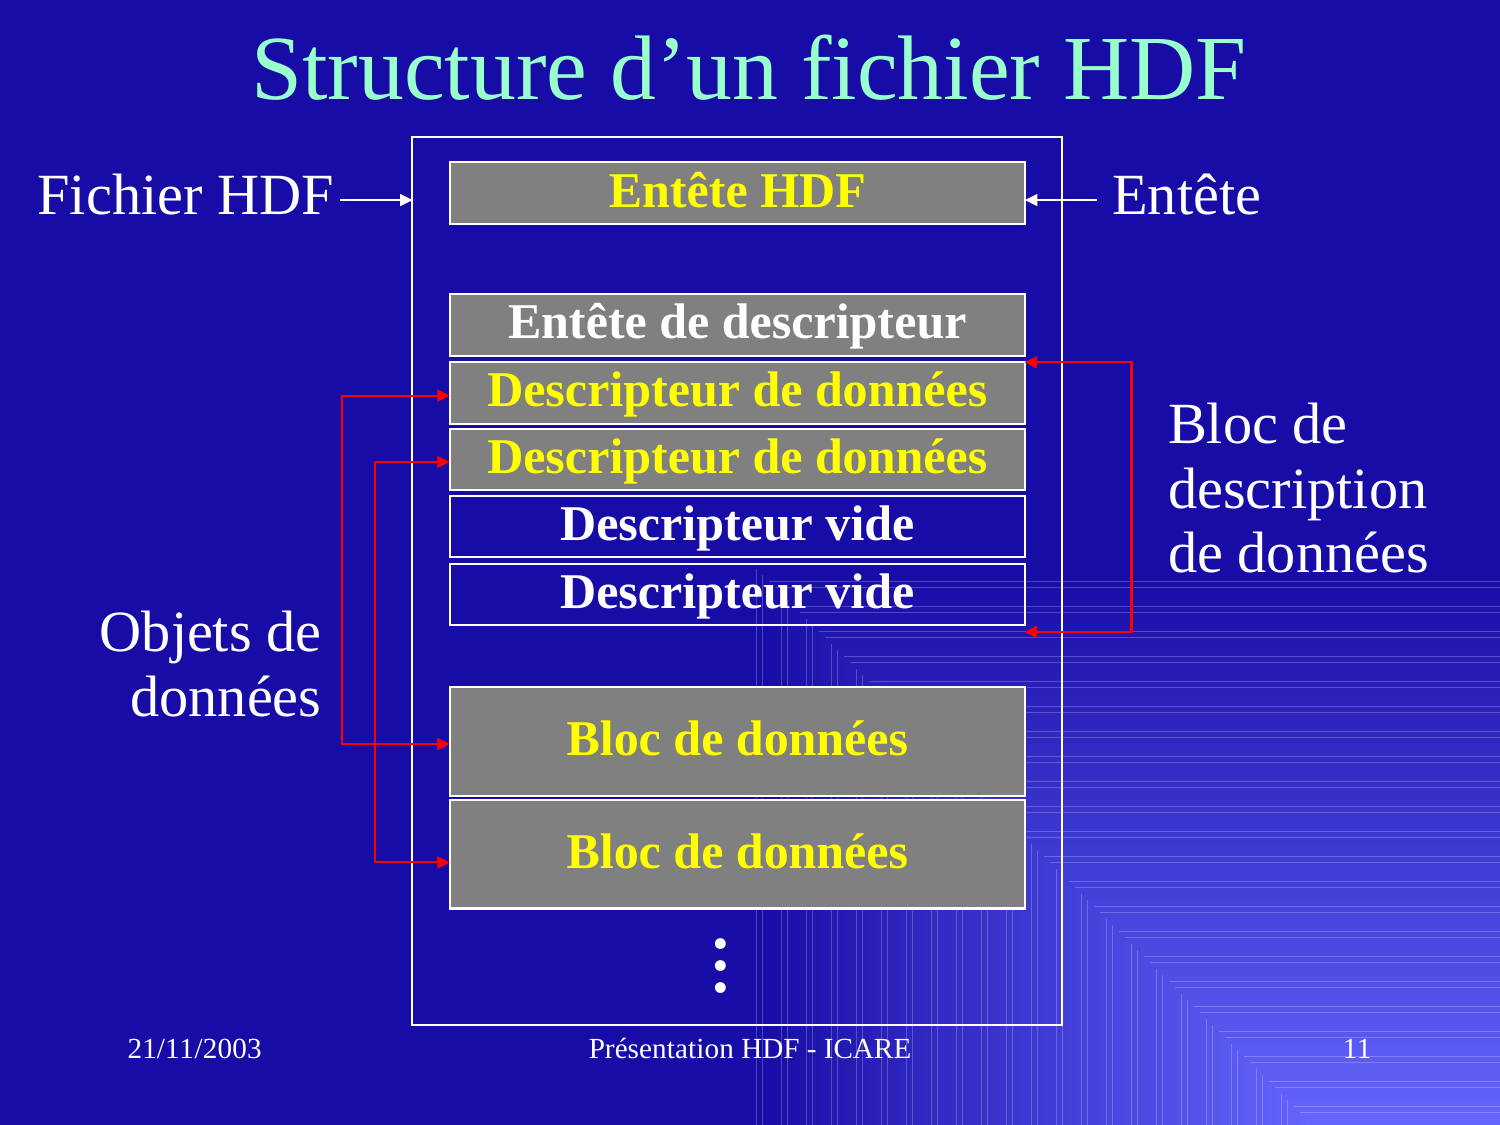

# Structure d’un fichier HDF
Fichier HDF
Entête HDF
Entête
Entête de descripteur
Descripteur de données
Bloc de
description
de données
Descripteur de données
Descripteur vide
Descripteur vide
Objets de
données
Bloc de données
Bloc de données
.
.
.
21/11/2003
Présentation HDF - ICARE
11